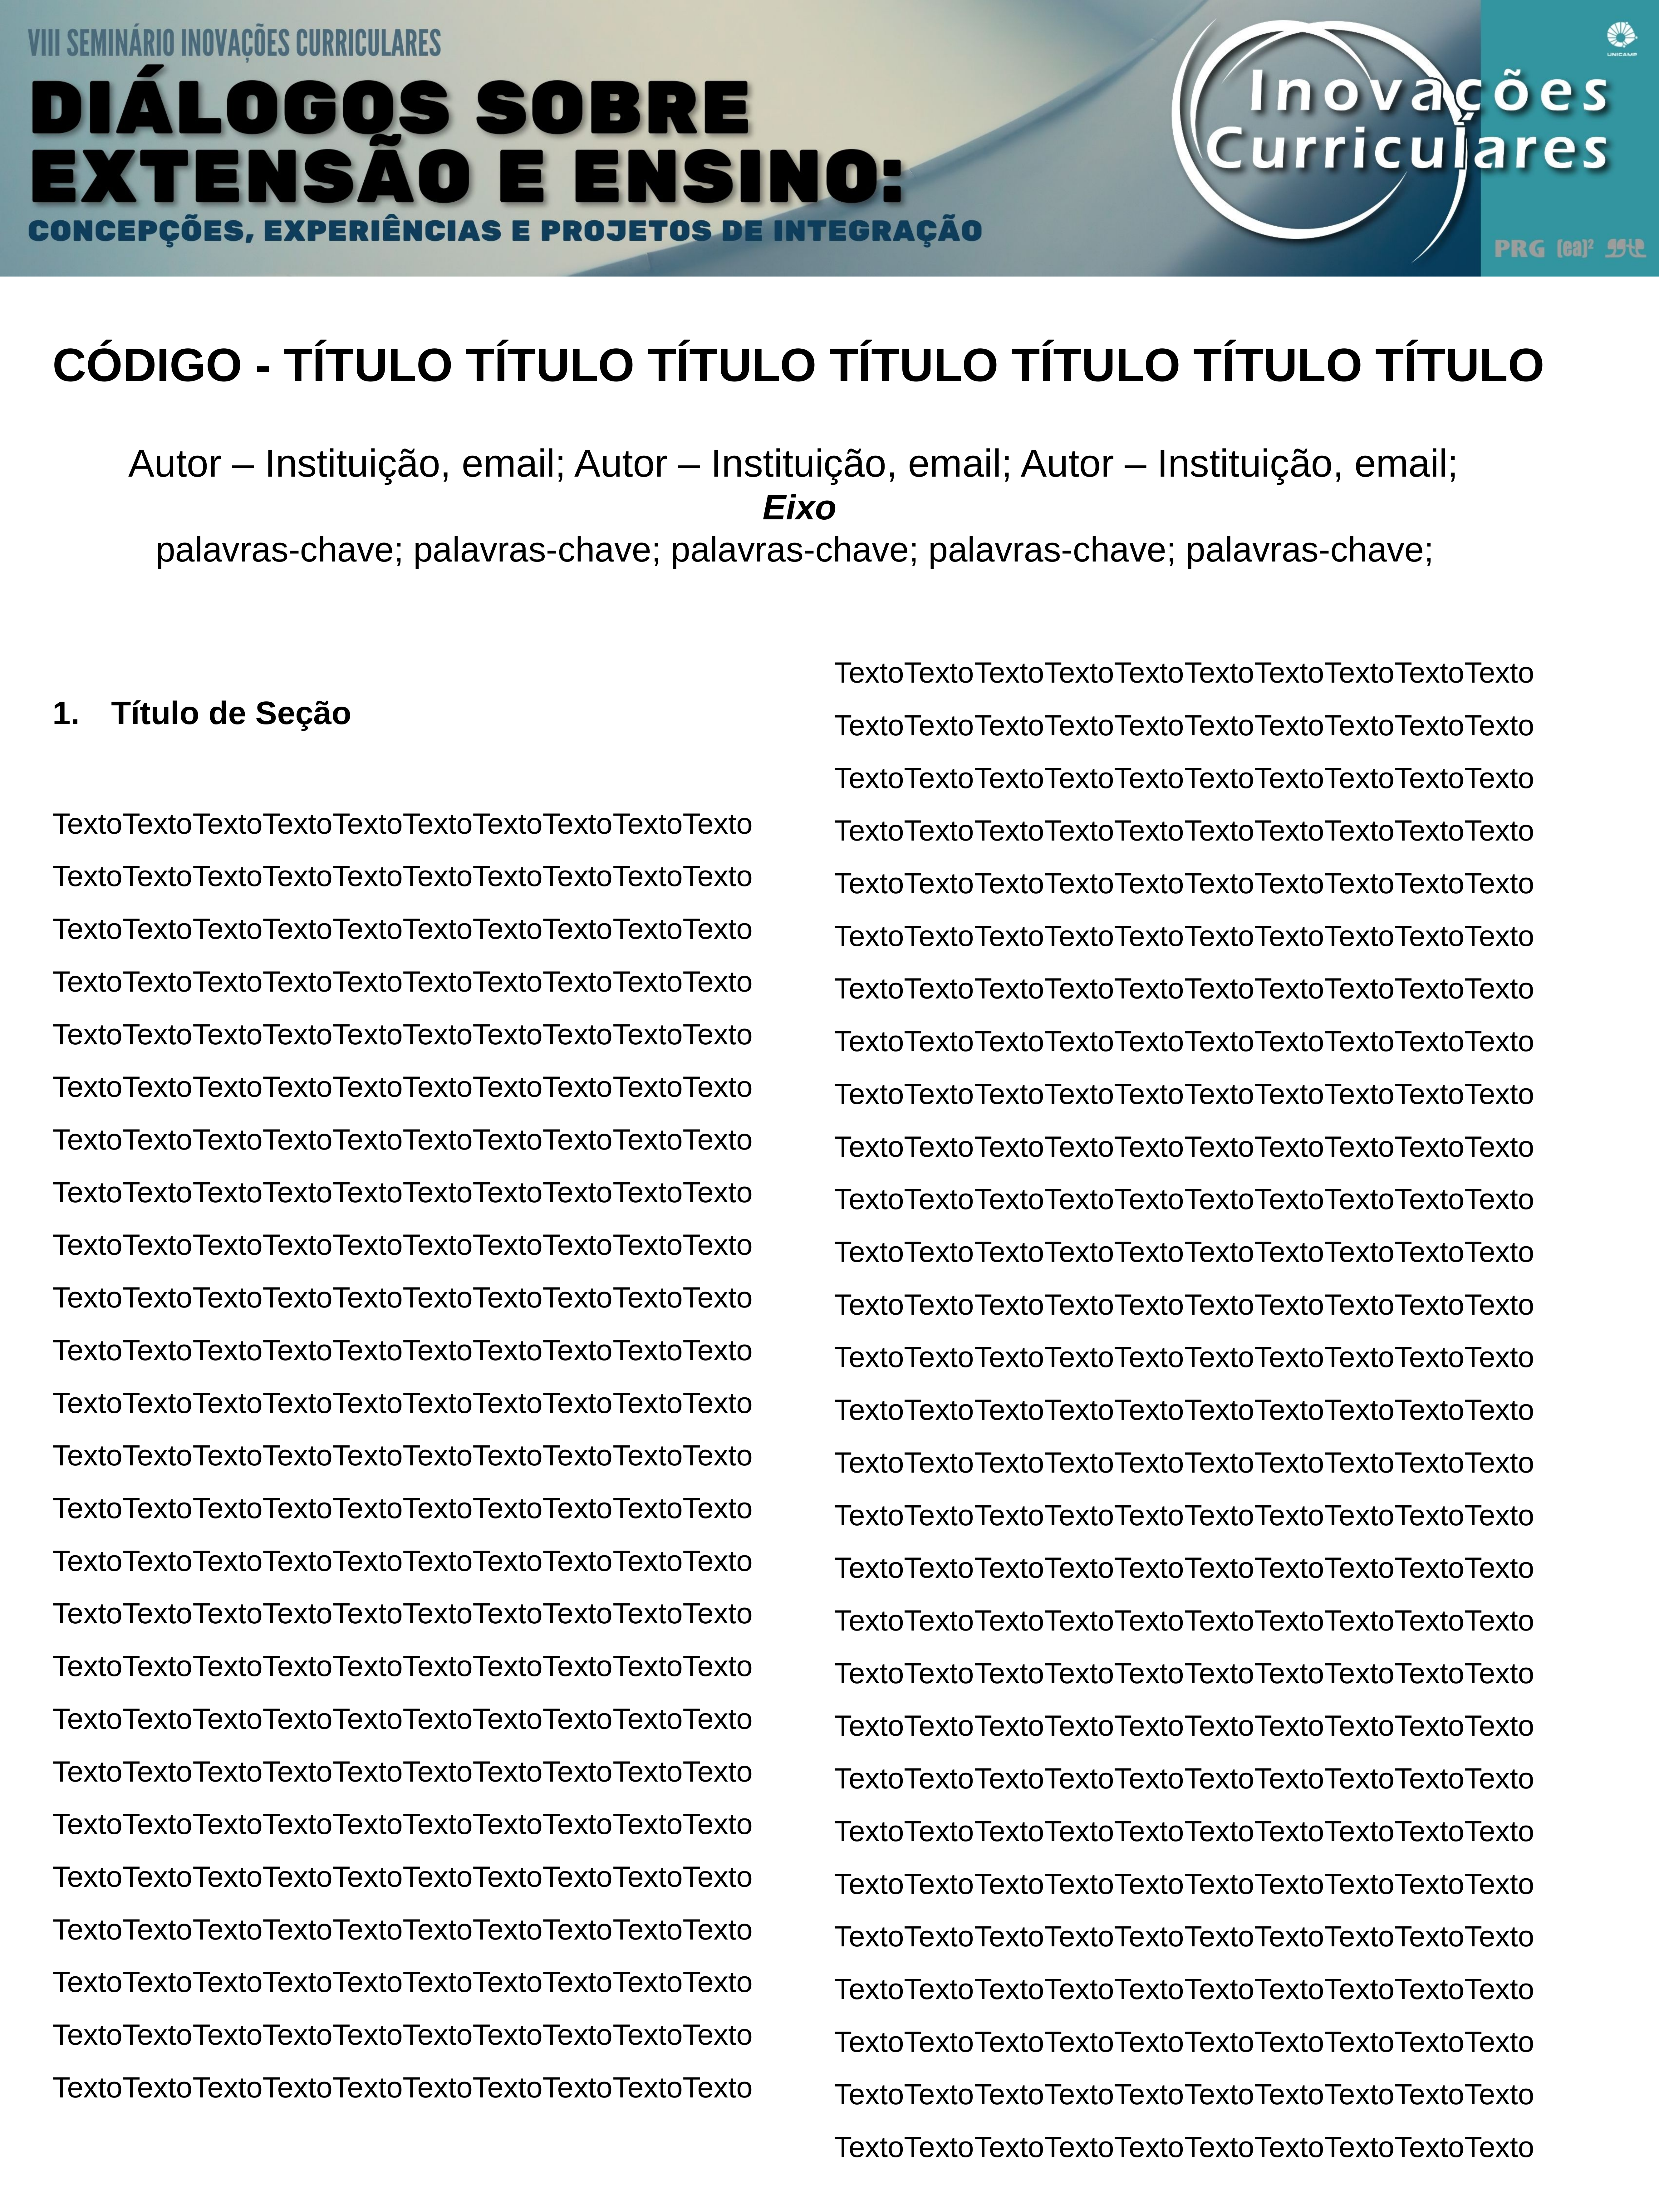

CÓDIGO - TÍTULO TÍTULO TÍTULO TÍTULO TÍTULO TÍTULO TÍTULO
Autor – Instituição, email; Autor – Instituição, email; Autor – Instituição, email;
Eixo
palavras-chave; palavras-chave; palavras-chave; palavras-chave; palavras-chave;
Título de Seção
TextoTextoTextoTextoTextoTextoTextoTextoTextoTexto TextoTextoTextoTextoTextoTextoTextoTextoTextoTexto TextoTextoTextoTextoTextoTextoTextoTextoTextoTexto TextoTextoTextoTextoTextoTextoTextoTextoTextoTexto TextoTextoTextoTextoTextoTextoTextoTextoTextoTexto TextoTextoTextoTextoTextoTextoTextoTextoTextoTexto TextoTextoTextoTextoTextoTextoTextoTextoTextoTexto TextoTextoTextoTextoTextoTextoTextoTextoTextoTexto TextoTextoTextoTextoTextoTextoTextoTextoTextoTexto TextoTextoTextoTextoTextoTextoTextoTextoTextoTexto TextoTextoTextoTextoTextoTextoTextoTextoTextoTexto TextoTextoTextoTextoTextoTextoTextoTextoTextoTexto TextoTextoTextoTextoTextoTextoTextoTextoTextoTexto TextoTextoTextoTextoTextoTextoTextoTextoTextoTexto TextoTextoTextoTextoTextoTextoTextoTextoTextoTexto TextoTextoTextoTextoTextoTextoTextoTextoTextoTexto TextoTextoTextoTextoTextoTextoTextoTextoTextoTexto TextoTextoTextoTextoTextoTextoTextoTextoTextoTexto TextoTextoTextoTextoTextoTextoTextoTextoTextoTexto TextoTextoTextoTextoTextoTextoTextoTextoTextoTexto TextoTextoTextoTextoTextoTextoTextoTextoTextoTexto TextoTextoTextoTextoTextoTextoTextoTextoTextoTexto TextoTextoTextoTextoTextoTextoTextoTextoTextoTexto TextoTextoTextoTextoTextoTextoTextoTextoTextoTexto TextoTextoTextoTextoTextoTextoTextoTextoTextoTexto
TextoTextoTextoTextoTextoTextoTextoTextoTextoTexto TextoTextoTextoTextoTextoTextoTextoTextoTextoTexto TextoTextoTextoTextoTextoTextoTextoTextoTextoTexto TextoTextoTextoTextoTextoTextoTextoTextoTextoTexto TextoTextoTextoTextoTextoTextoTextoTextoTextoTexto TextoTextoTextoTextoTextoTextoTextoTextoTextoTexto TextoTextoTextoTextoTextoTextoTextoTextoTextoTexto TextoTextoTextoTextoTextoTextoTextoTextoTextoTexto TextoTextoTextoTextoTextoTextoTextoTextoTextoTexto TextoTextoTextoTextoTextoTextoTextoTextoTextoTexto TextoTextoTextoTextoTextoTextoTextoTextoTextoTexto TextoTextoTextoTextoTextoTextoTextoTextoTextoTexto TextoTextoTextoTextoTextoTextoTextoTextoTextoTexto TextoTextoTextoTextoTextoTextoTextoTextoTextoTexto TextoTextoTextoTextoTextoTextoTextoTextoTextoTexto TextoTextoTextoTextoTextoTextoTextoTextoTextoTexto TextoTextoTextoTextoTextoTextoTextoTextoTextoTexto TextoTextoTextoTextoTextoTextoTextoTextoTextoTexto TextoTextoTextoTextoTextoTextoTextoTextoTextoTexto TextoTextoTextoTextoTextoTextoTextoTextoTextoTexto TextoTextoTextoTextoTextoTextoTextoTextoTextoTexto TextoTextoTextoTextoTextoTextoTextoTextoTextoTexto TextoTextoTextoTextoTextoTextoTextoTextoTextoTexto TextoTextoTextoTextoTextoTextoTextoTextoTextoTexto TextoTextoTextoTextoTextoTextoTextoTextoTextoTexto
TextoTextoTextoTextoTextoTextoTextoTextoTextoTexto TextoTextoTextoTextoTextoTextoTextoTextoTextoTexto TextoTextoTextoTextoTextoTextoTextoTextoTextoTexto TextoTextoTextoTextoTextoTextoTextoTextoTextoTexto